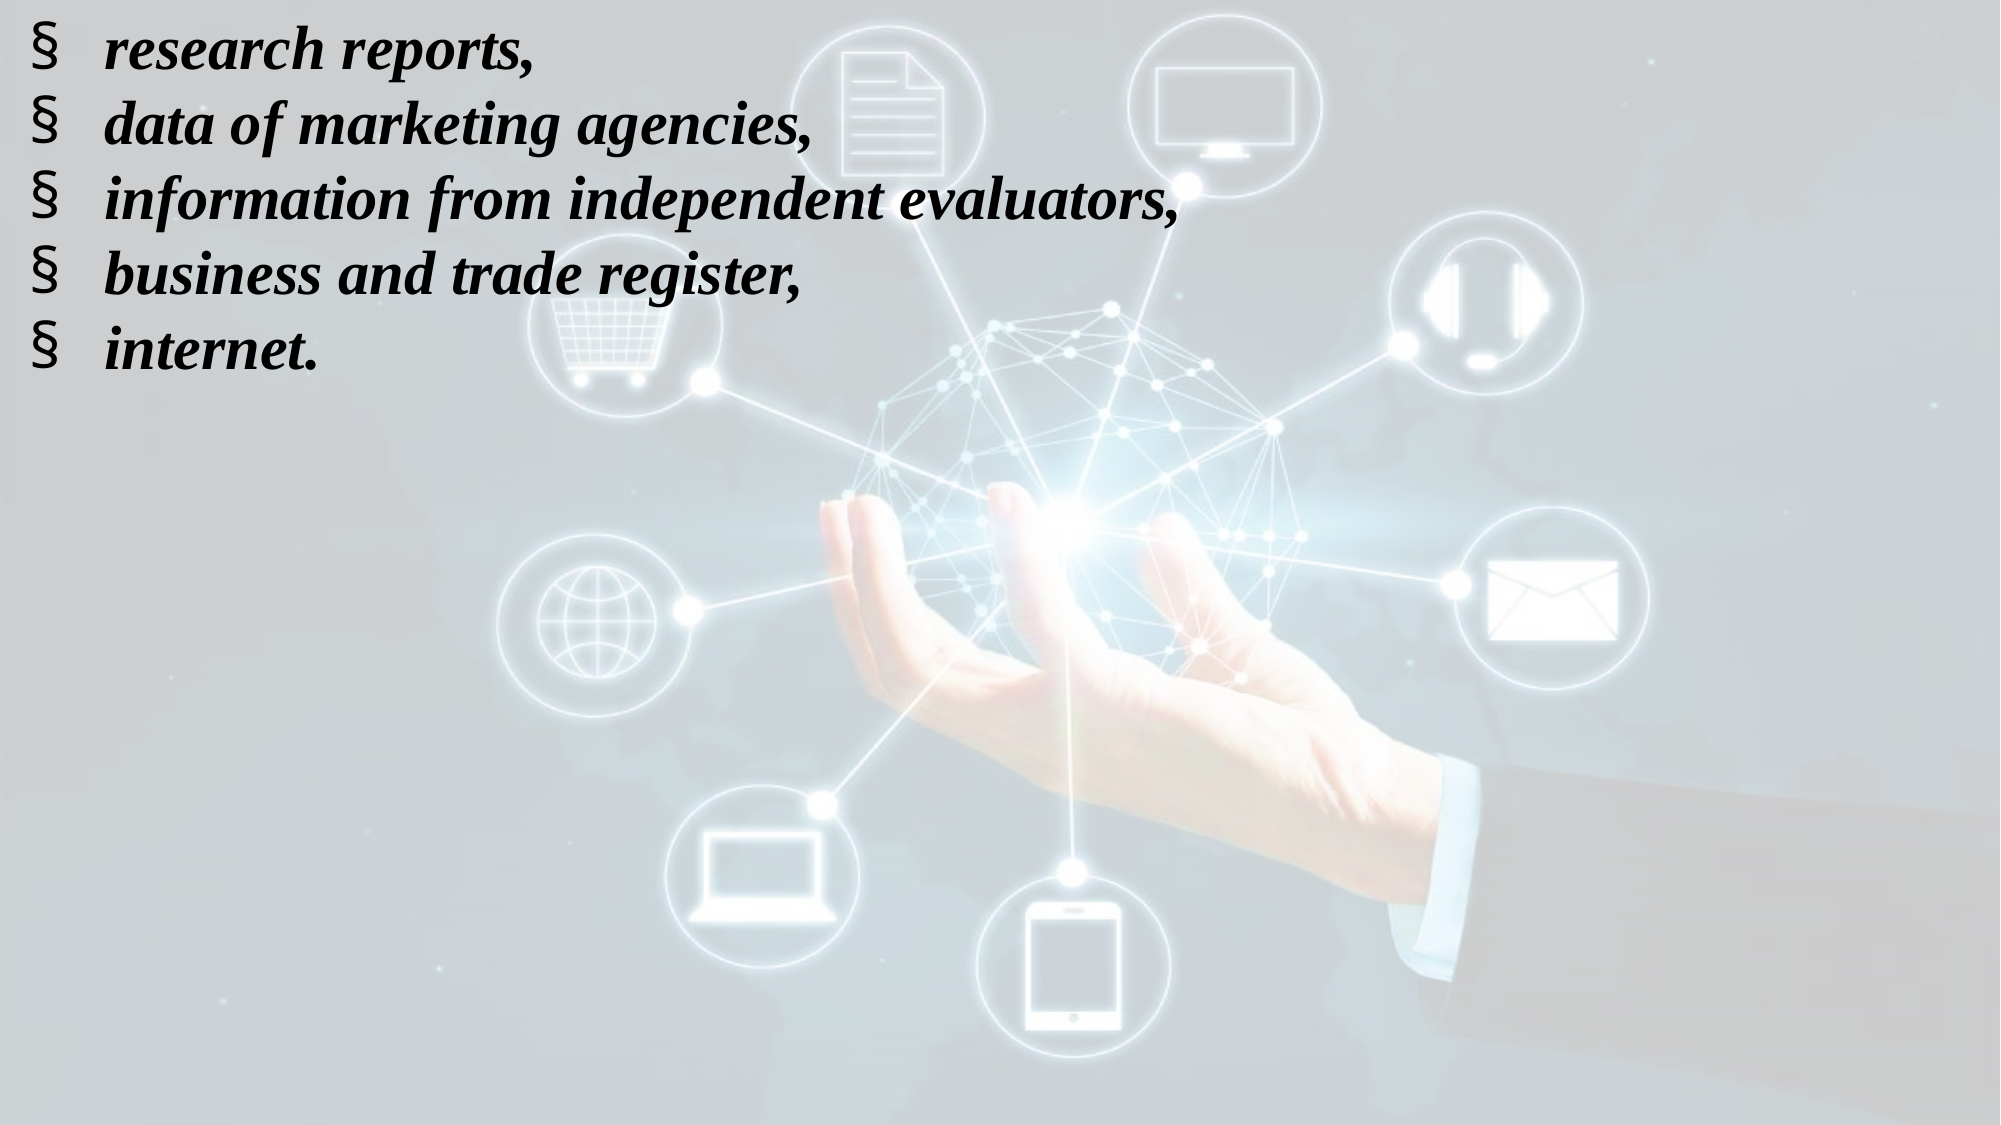

research reports,
data of marketing agencies,
information from independent evaluators,
business and trade register,
internet.